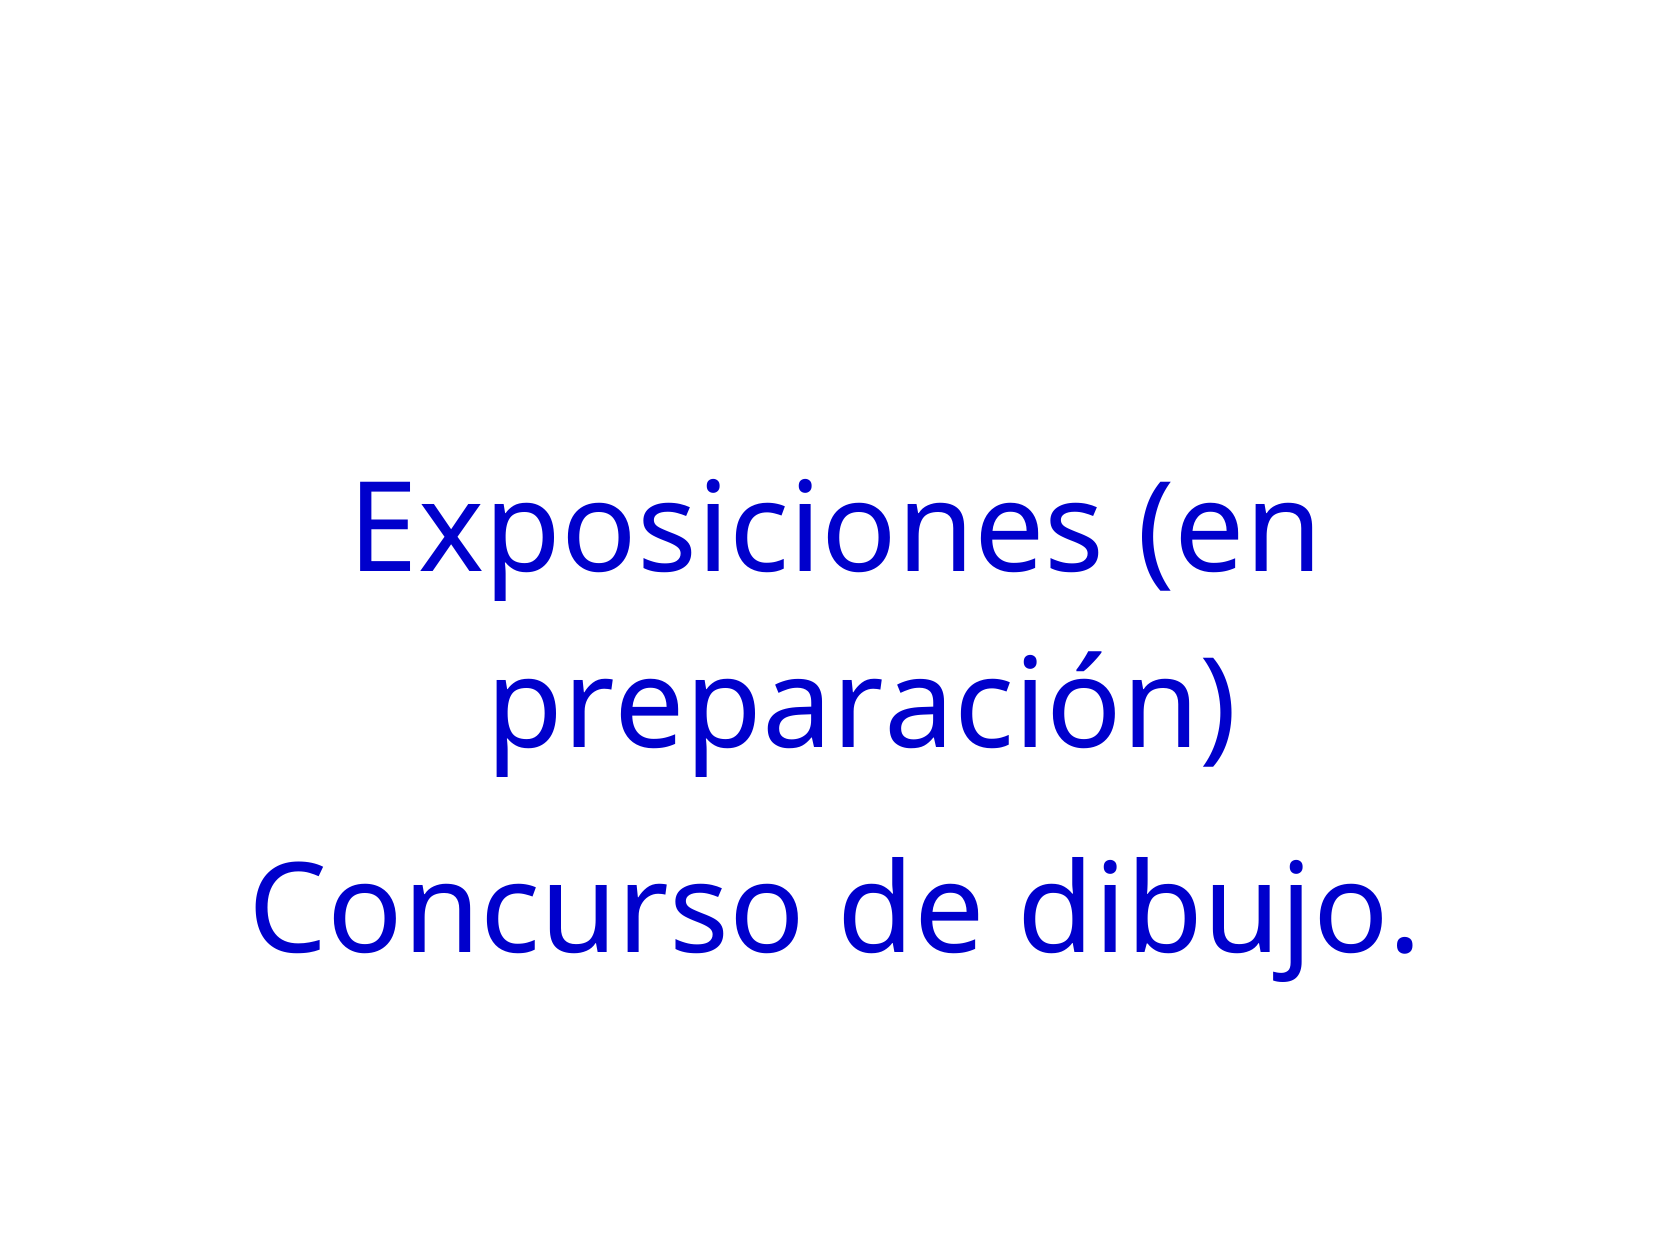

#
Exposiciones (en preparación)
Concurso de dibujo.